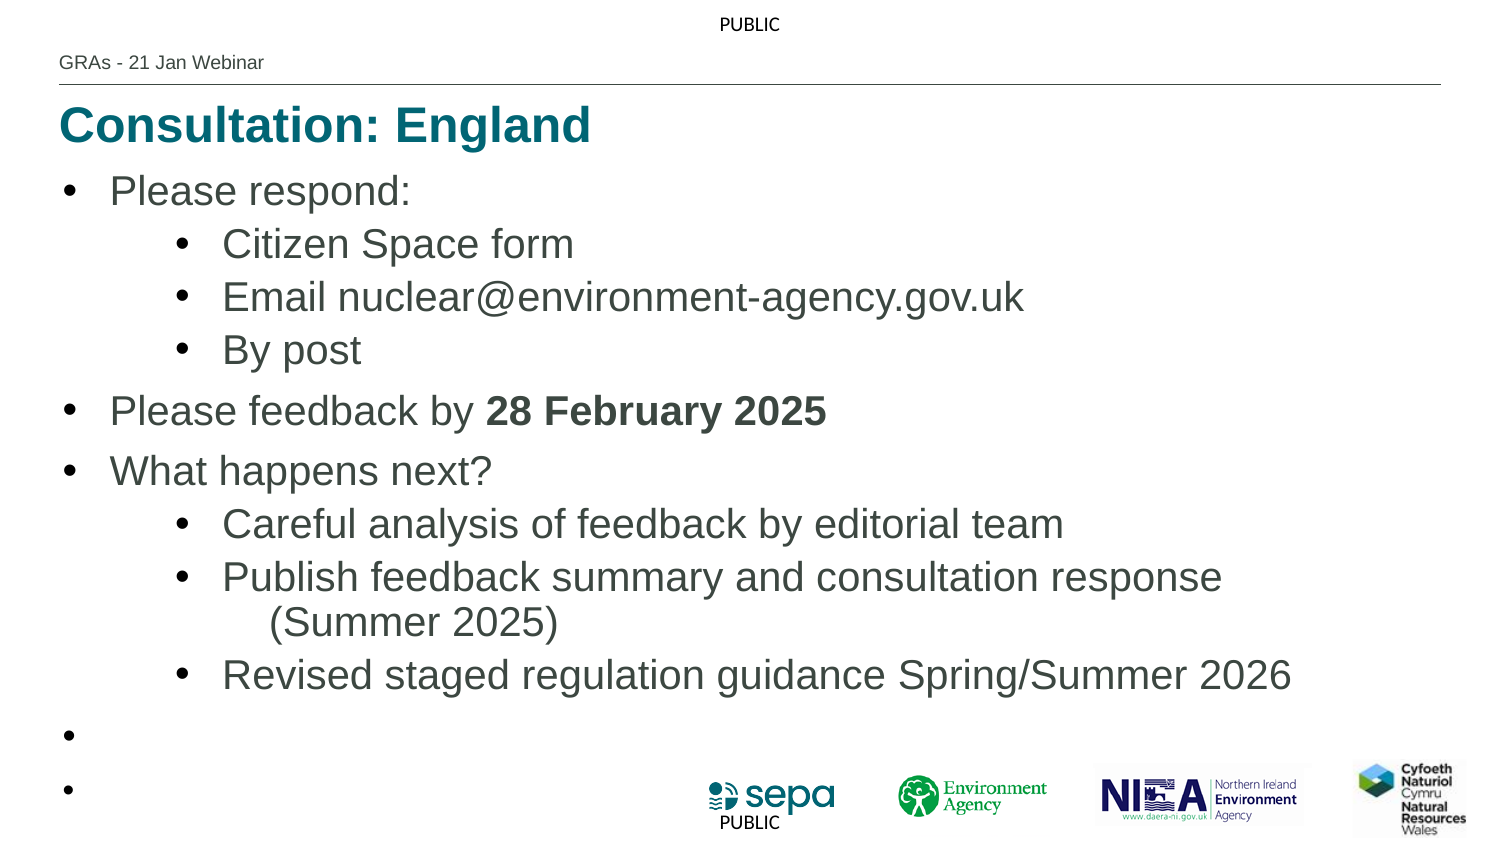

GRAs - 21 Jan Webinar
# Consultation: England
Please respond:
Citizen Space form
Email nuclear@environment-agency.gov.uk
By post
Please feedback by 28 February 2025
What happens next?
Careful analysis of feedback by editorial team
Publish feedback summary and consultation response (Summer 2025)
Revised staged regulation guidance Spring/Summer 2026